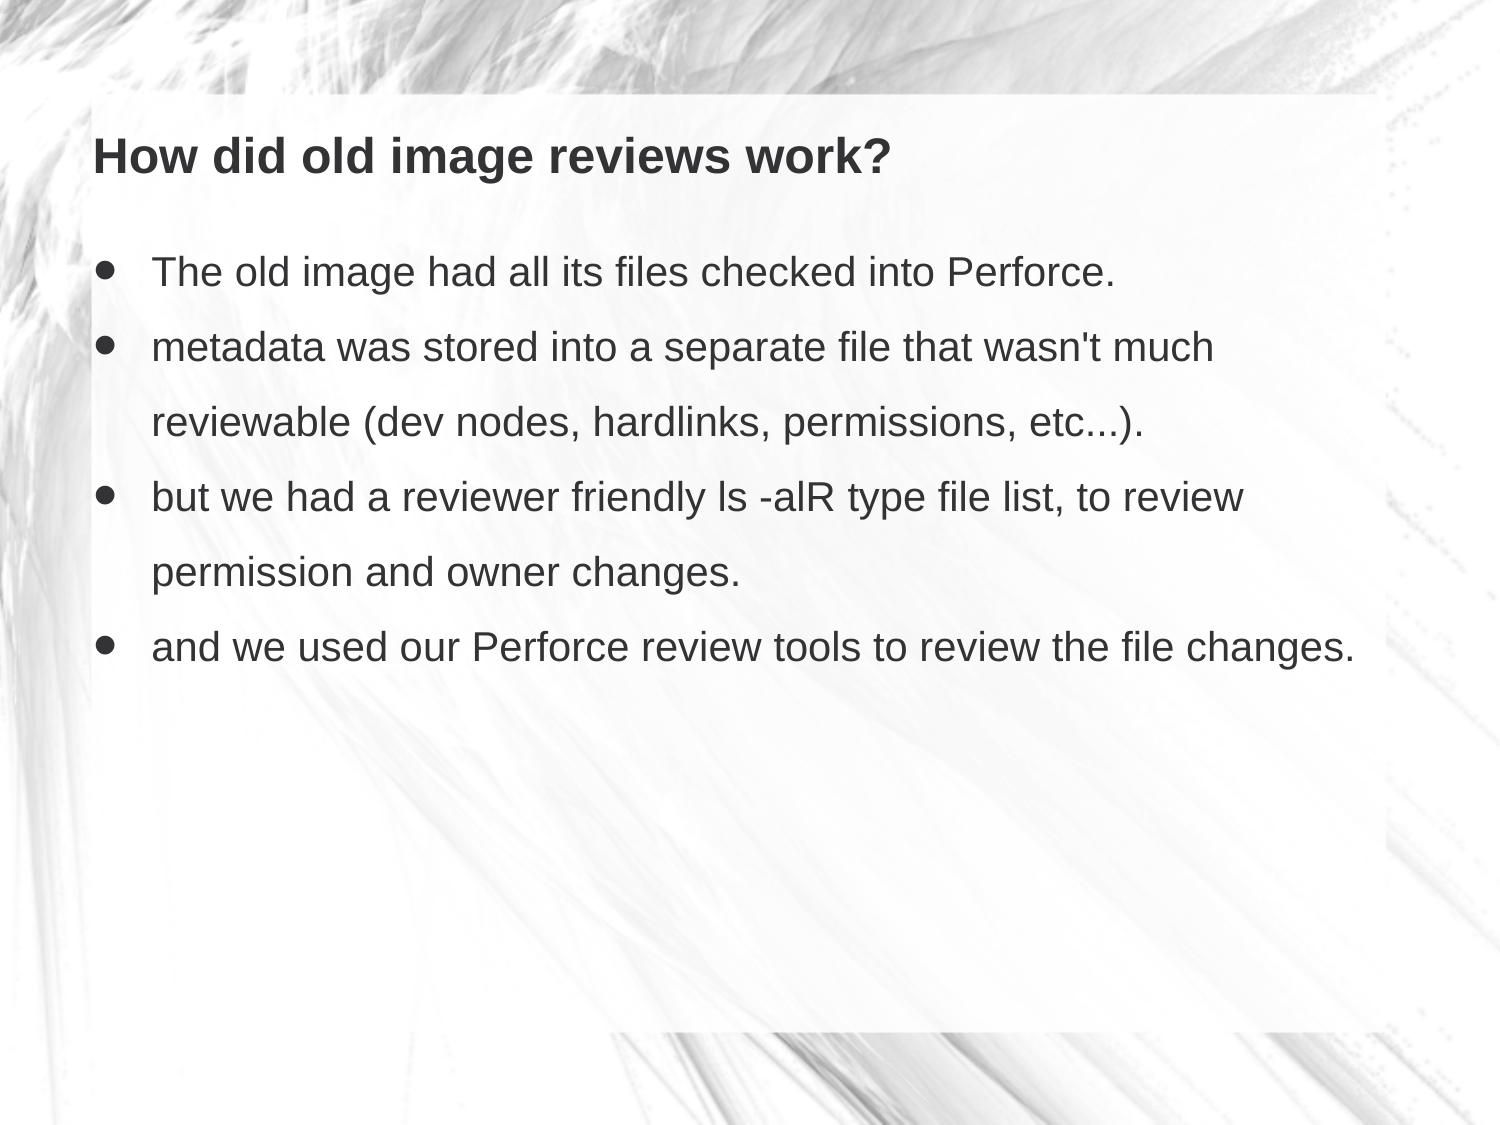

# How did old image reviews work?
The old image had all its files checked into Perforce.
metadata was stored into a separate file that wasn't much reviewable (dev nodes, hardlinks, permissions, etc...).
but we had a reviewer friendly ls -alR type file list, to review permission and owner changes.
and we used our Perforce review tools to review the file changes.